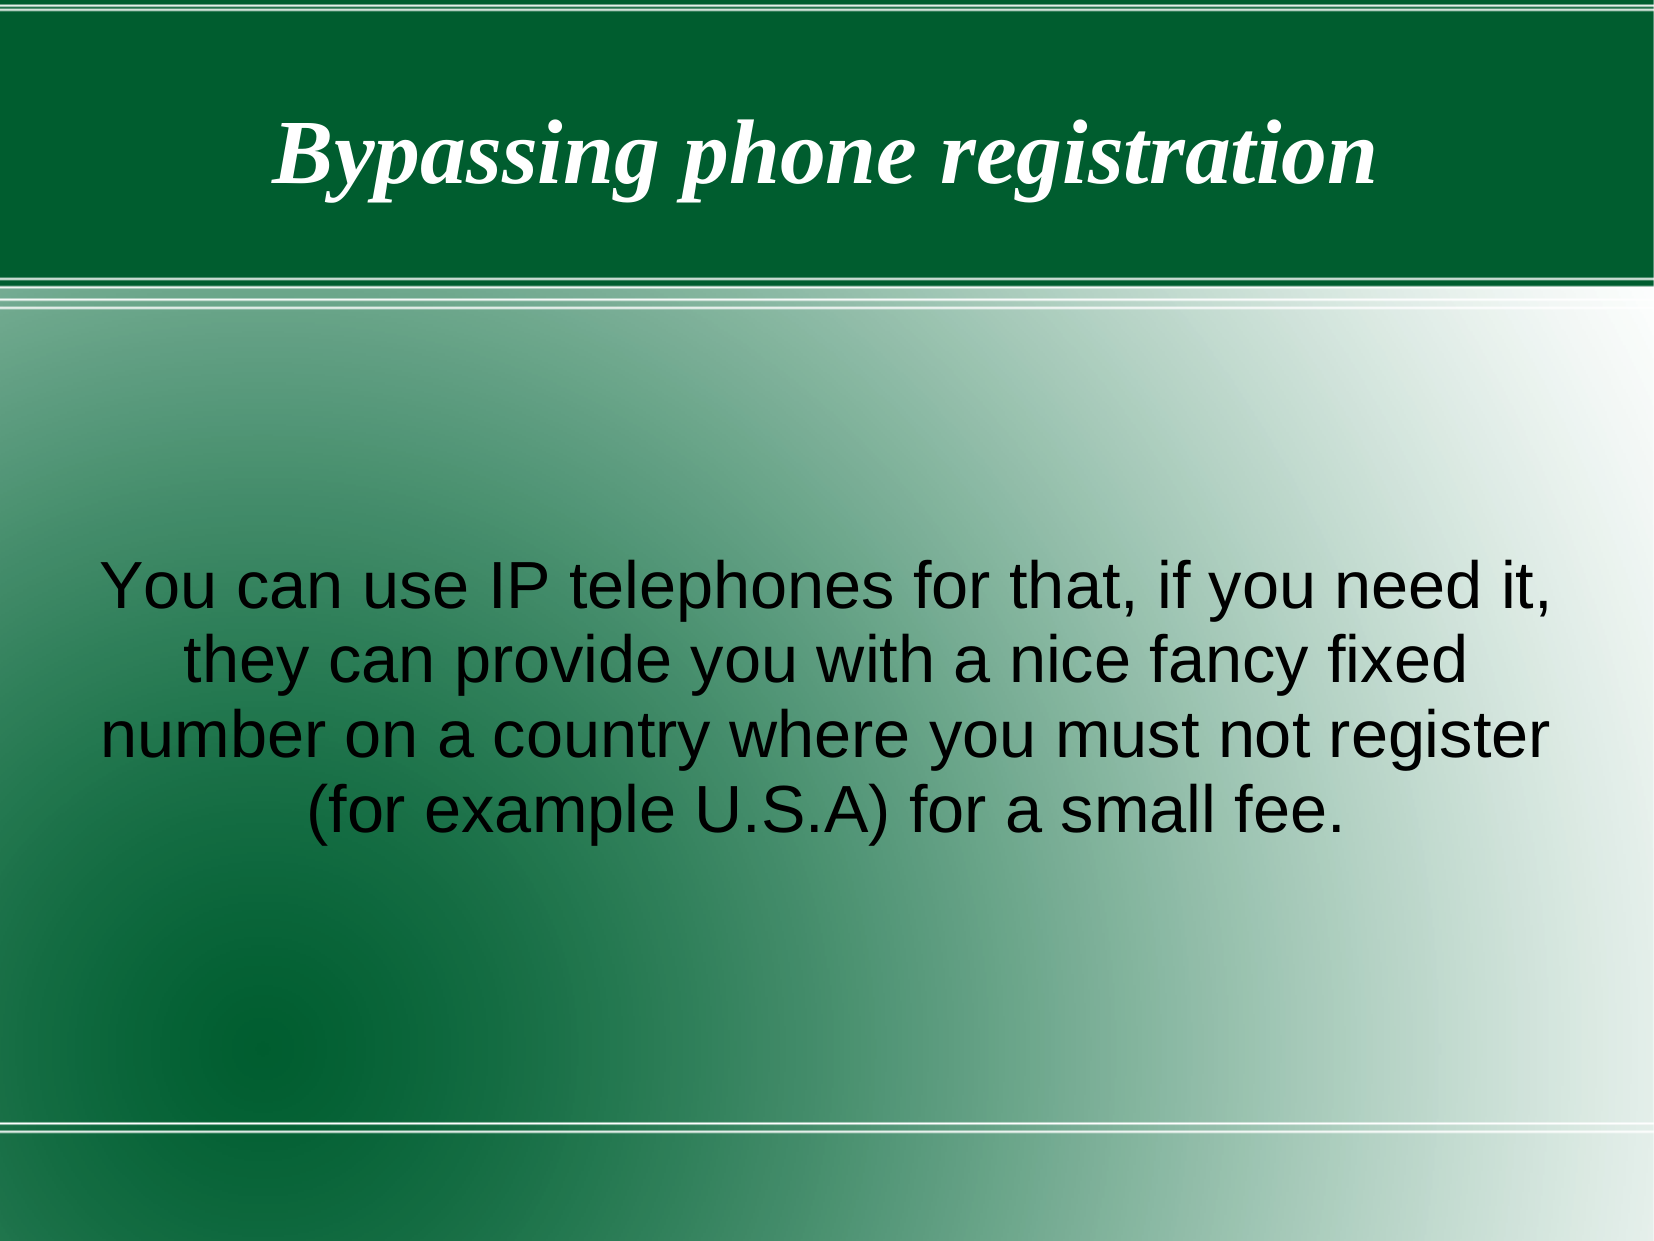

# Bypassing phone registration
You can use IP telephones for that, if you need it, they can provide you with a nice fancy fixed number on a country where you must not register (for example U.S.A) for a small fee.